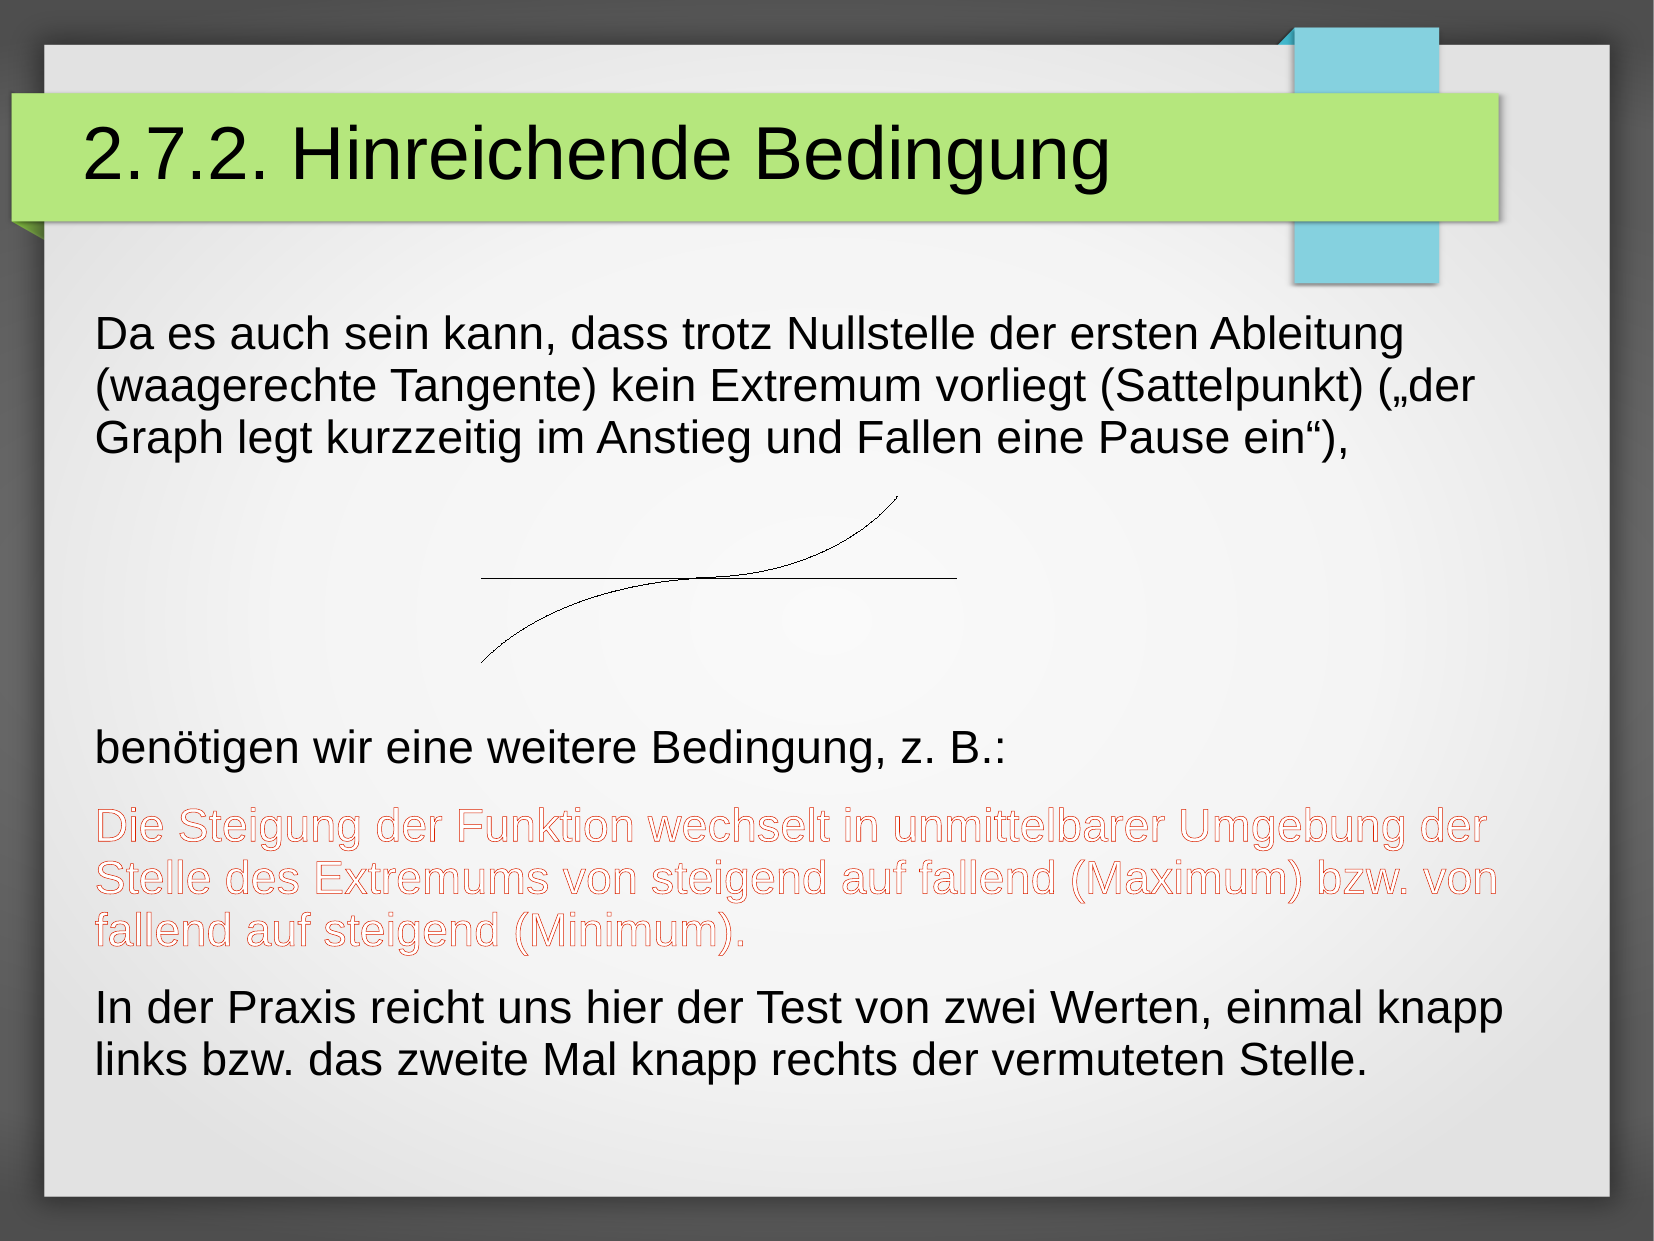

# 2.7.2. Hinreichende Bedingung
Da es auch sein kann, dass trotz Nullstelle der ersten Ableitung (waagerechte Tangente) kein Extremum vorliegt (Sattelpunkt) („der Graph legt kurzzeitig im Anstieg und Fallen eine Pause ein“),
benötigen wir eine weitere Bedingung, z. B.:
Die Steigung der Funktion wechselt in unmittelbarer Umgebung der Stelle des Extremums von steigend auf fallend (Maximum) bzw. von fallend auf steigend (Minimum).
In der Praxis reicht uns hier der Test von zwei Werten, einmal knapp links bzw. das zweite Mal knapp rechts der vermuteten Stelle.